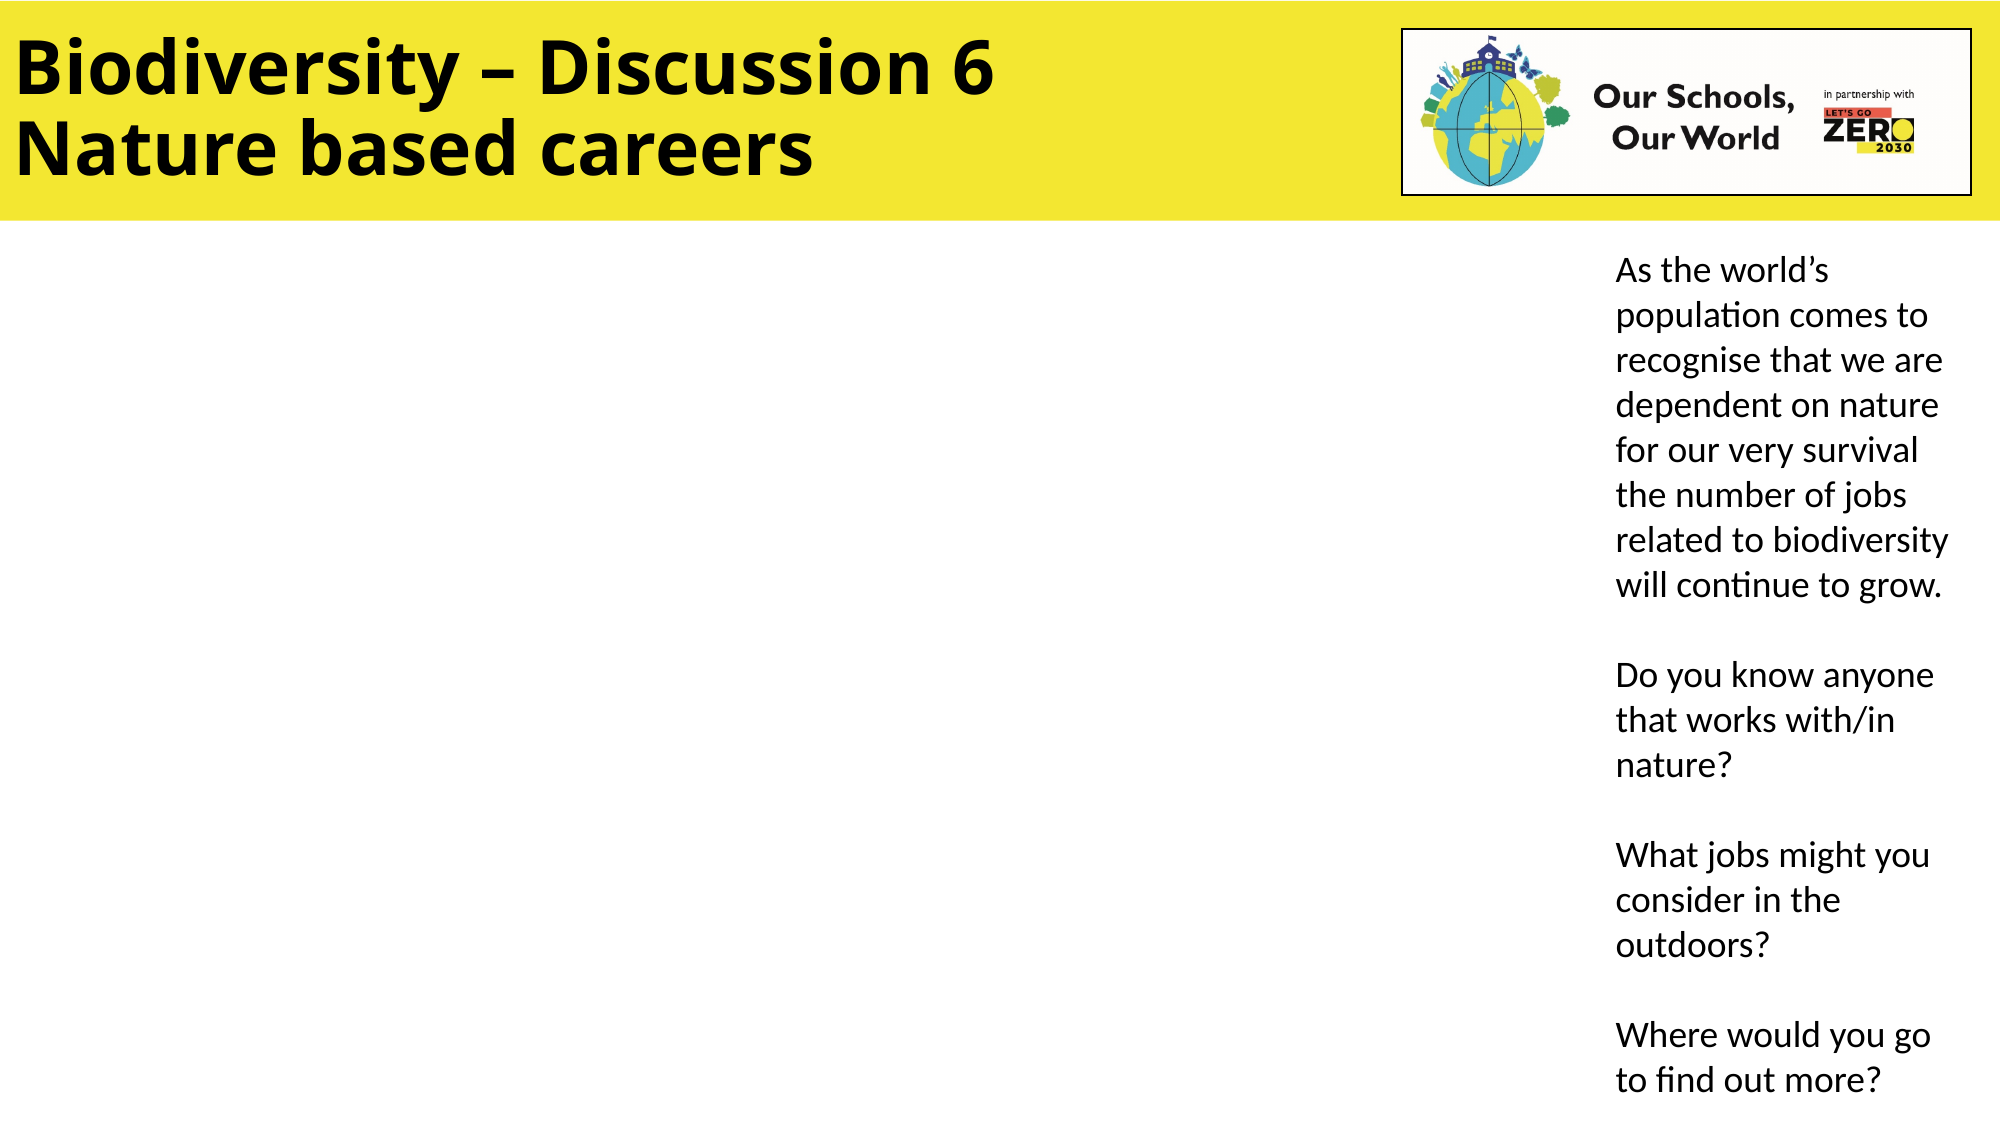

# Biodiversity – Discussion 6 Nature based careers
As the world’s population comes to recognise that we are dependent on nature for our very survival the number of jobs related to biodiversity will continue to grow.
Do you know anyone that works with/in nature?
What jobs might you consider in the outdoors?
Where would you go to find out more?